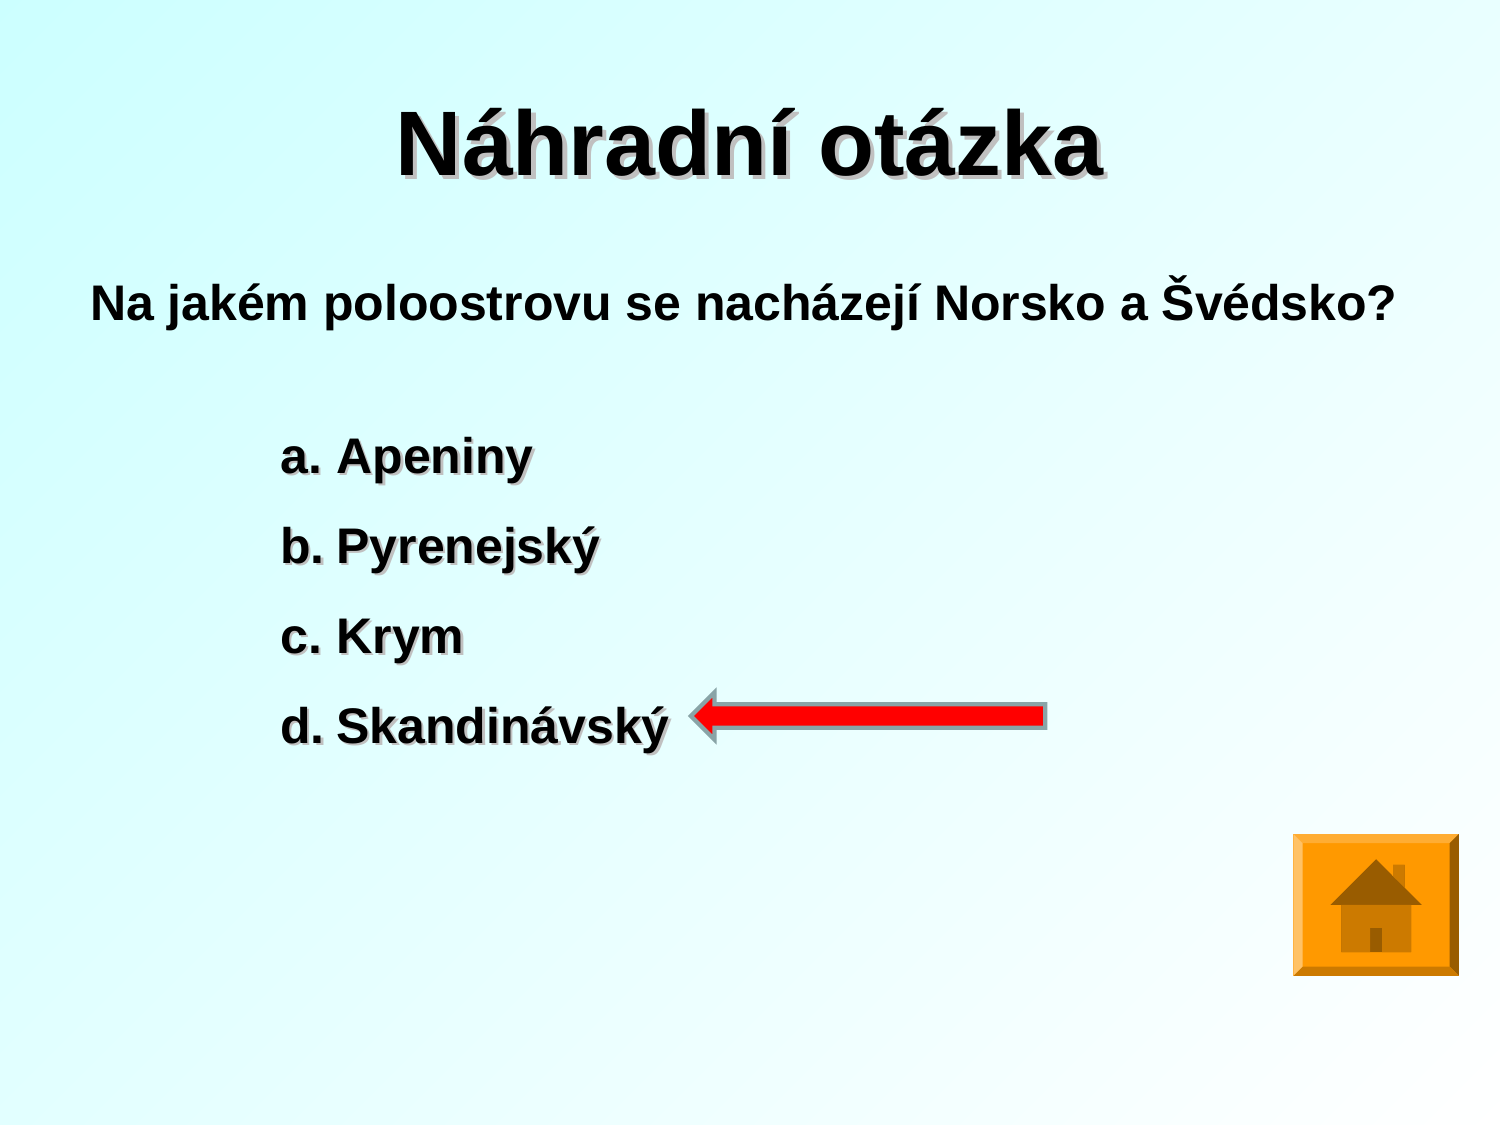

# Náhradní otázka
Na jakém poloostrovu se nacházejí Norsko a Švédsko?
Apeniny
Pyrenejský
Krym
Skandinávský